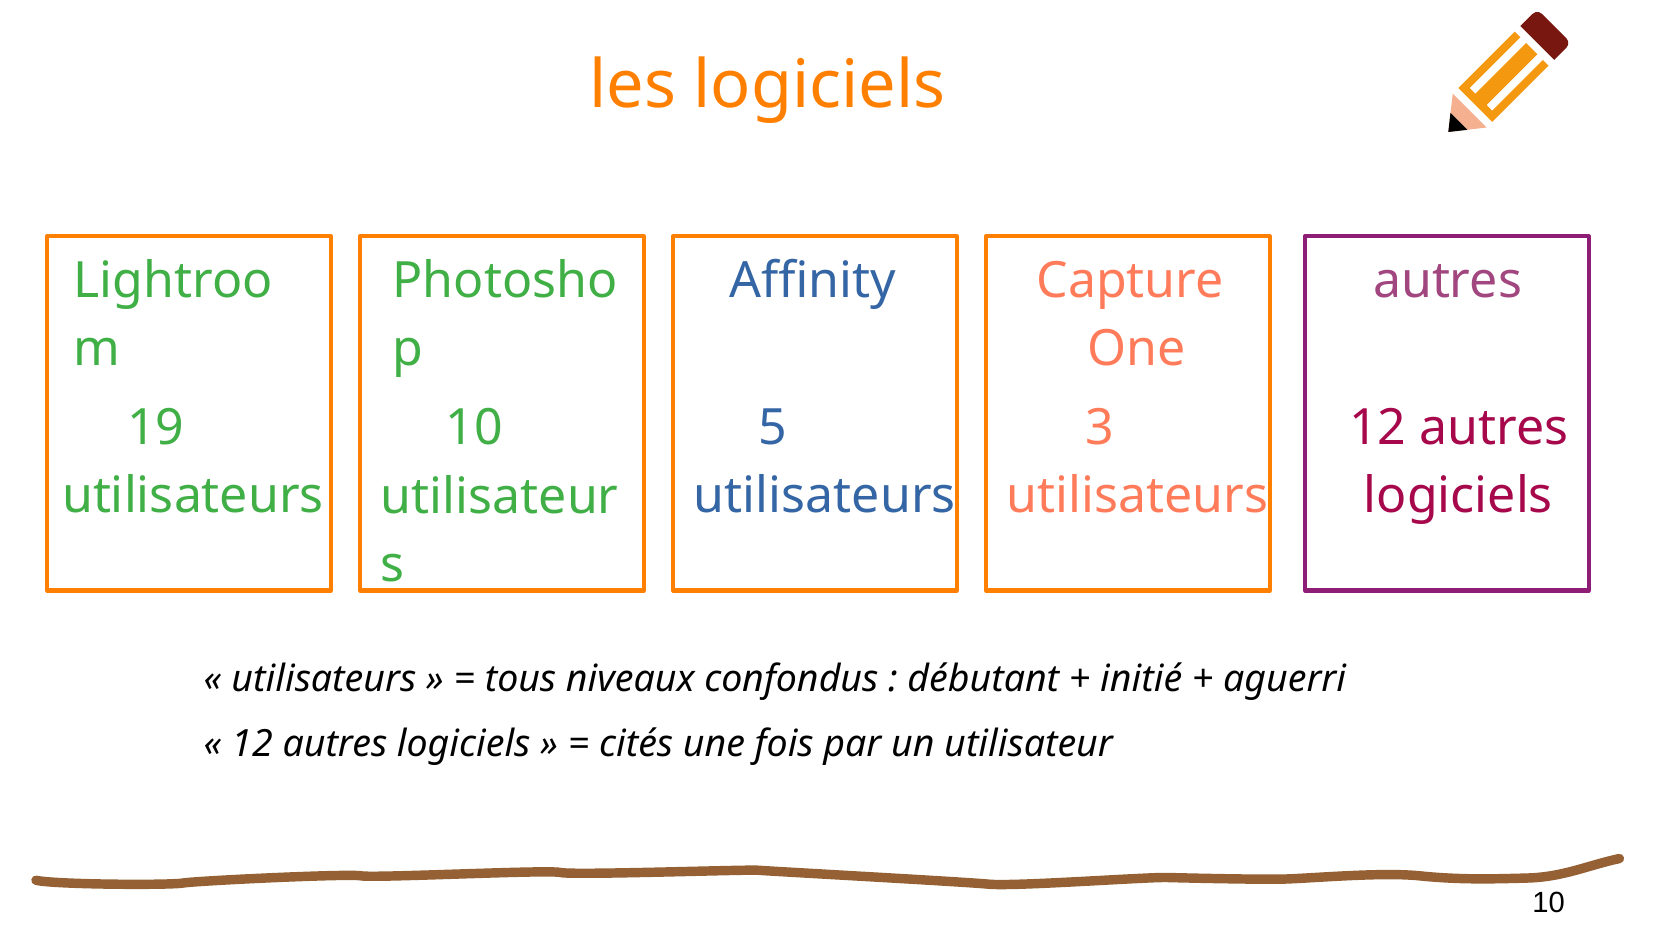

# les logiciels
Lightroom
Photoshop
Affinity
Capture One
autres
 19 utilisateurs
 5 utilisateurs
 3 utilisateurs
 12 autres logiciels
 10 utilisateurs
« utilisateurs » = tous niveaux confondus : débutant + initié + aguerri
« 12 autres logiciels » = cités une fois par un utilisateur
10